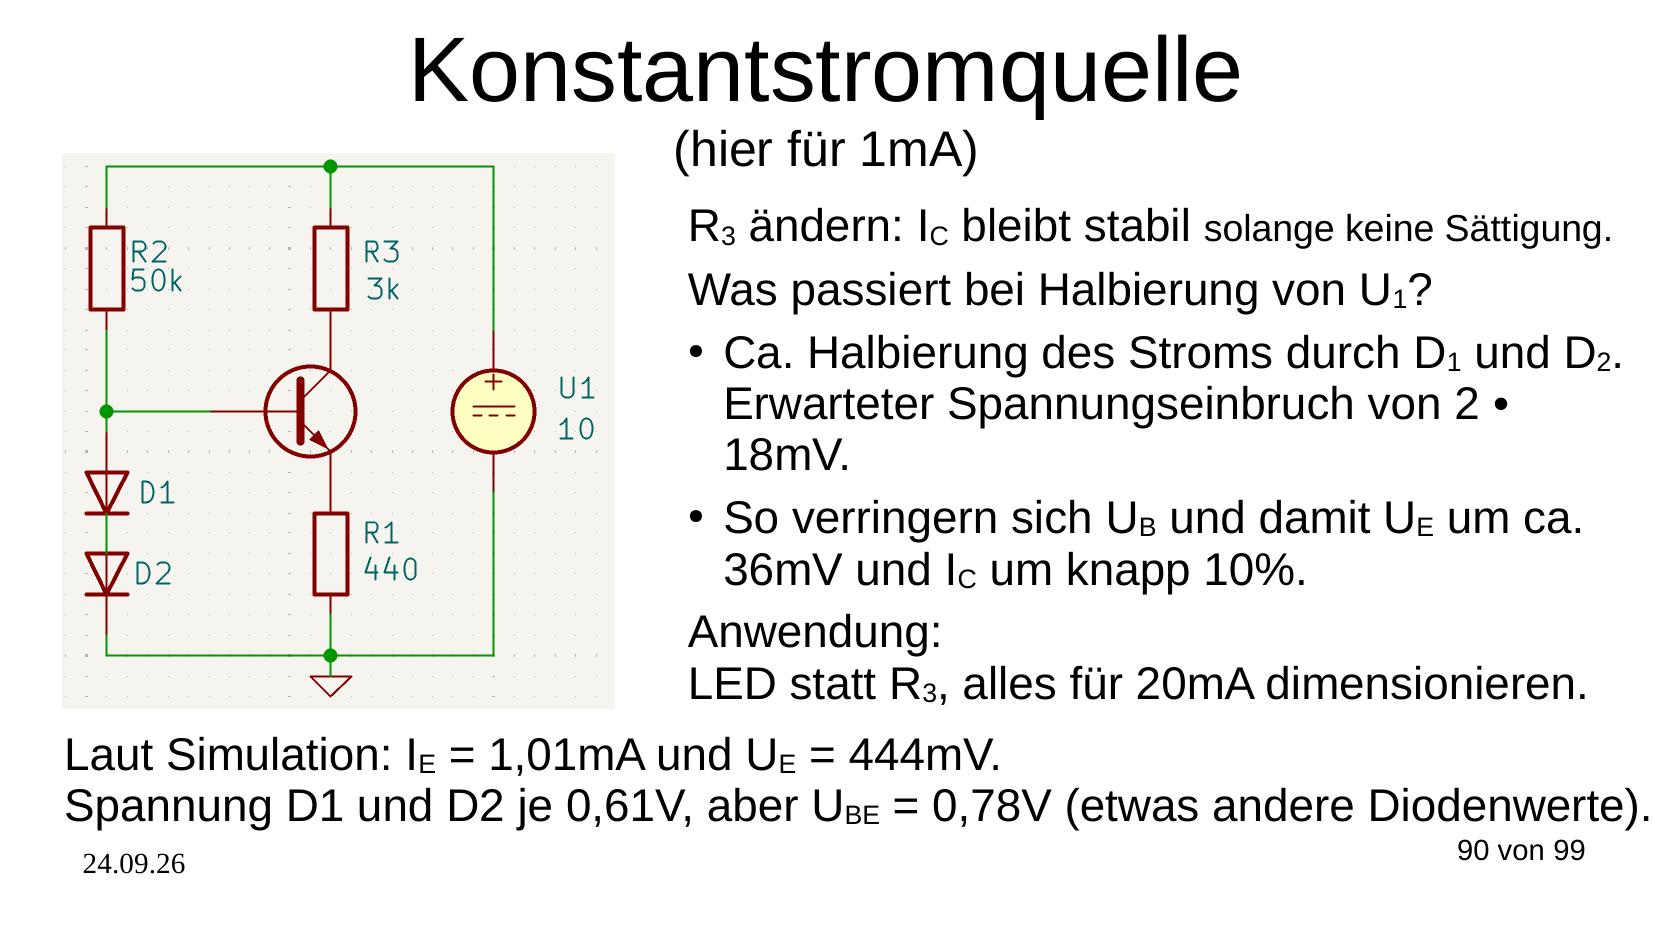

# Konstantstromquelle (hier für 1mA)
R3 ändern: IC bleibt stabil solange keine Sättigung.
Was passiert bei Halbierung von U1?
Ca. Halbierung des Stroms durch D1 und D2. Erwarteter Spannungseinbruch von 2 • 18mV.
So verringern sich UB und damit UE um ca. 36mV und IC um knapp 10%.
Anwendung:
LED statt R3, alles für 20mA dimensionieren.
Laut Simulation: IE = 1,01mA und UE = 444mV.
Spannung D1 und D2 je 0,61V, aber UBE = 0,78V (etwas andere Diodenwerte).
90